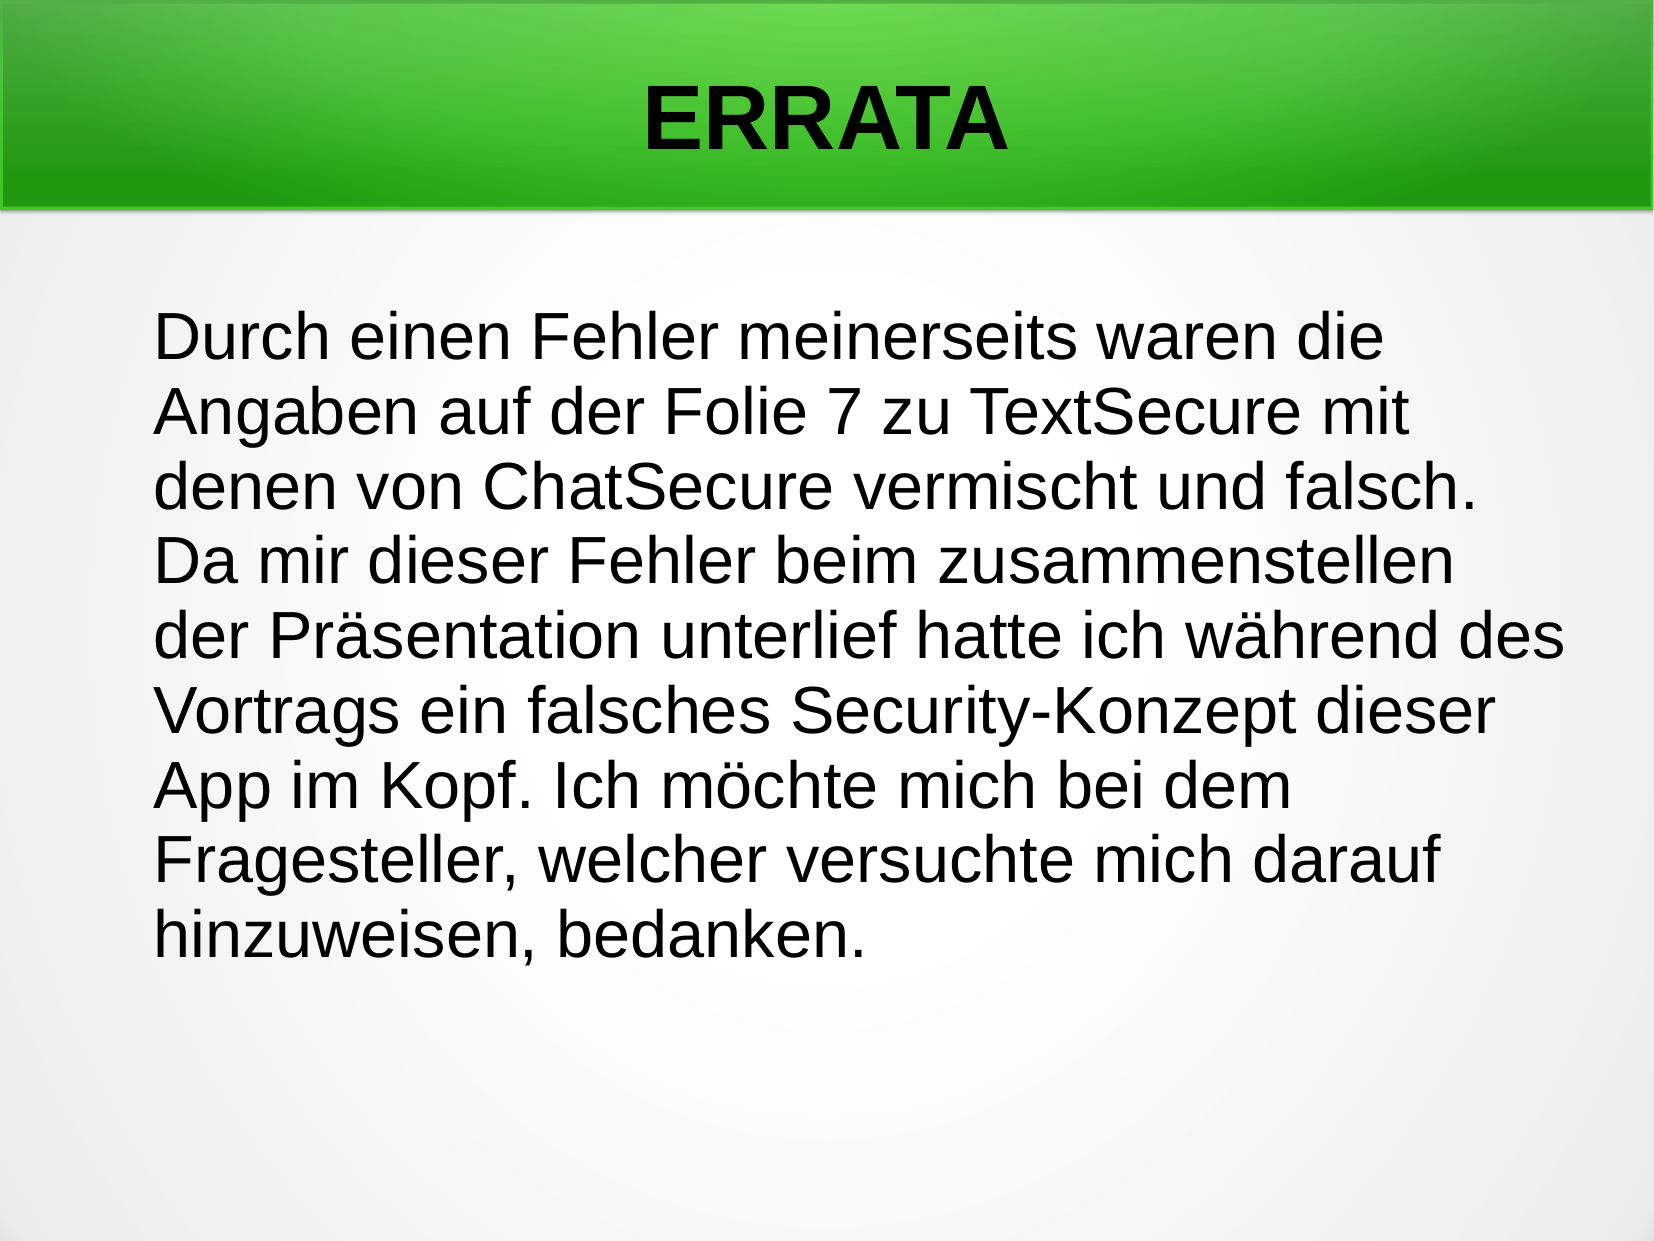

# ERRATA
Durch einen Fehler meinerseits waren die Angaben auf der Folie 7 zu TextSecure mit denen von ChatSecure vermischt und falsch. Da mir dieser Fehler beim zusammenstellen der Präsentation unterlief hatte ich während des Vortrags ein falsches Security-Konzept dieser App im Kopf. Ich möchte mich bei dem Fragesteller, welcher versuchte mich darauf hinzuweisen, bedanken.